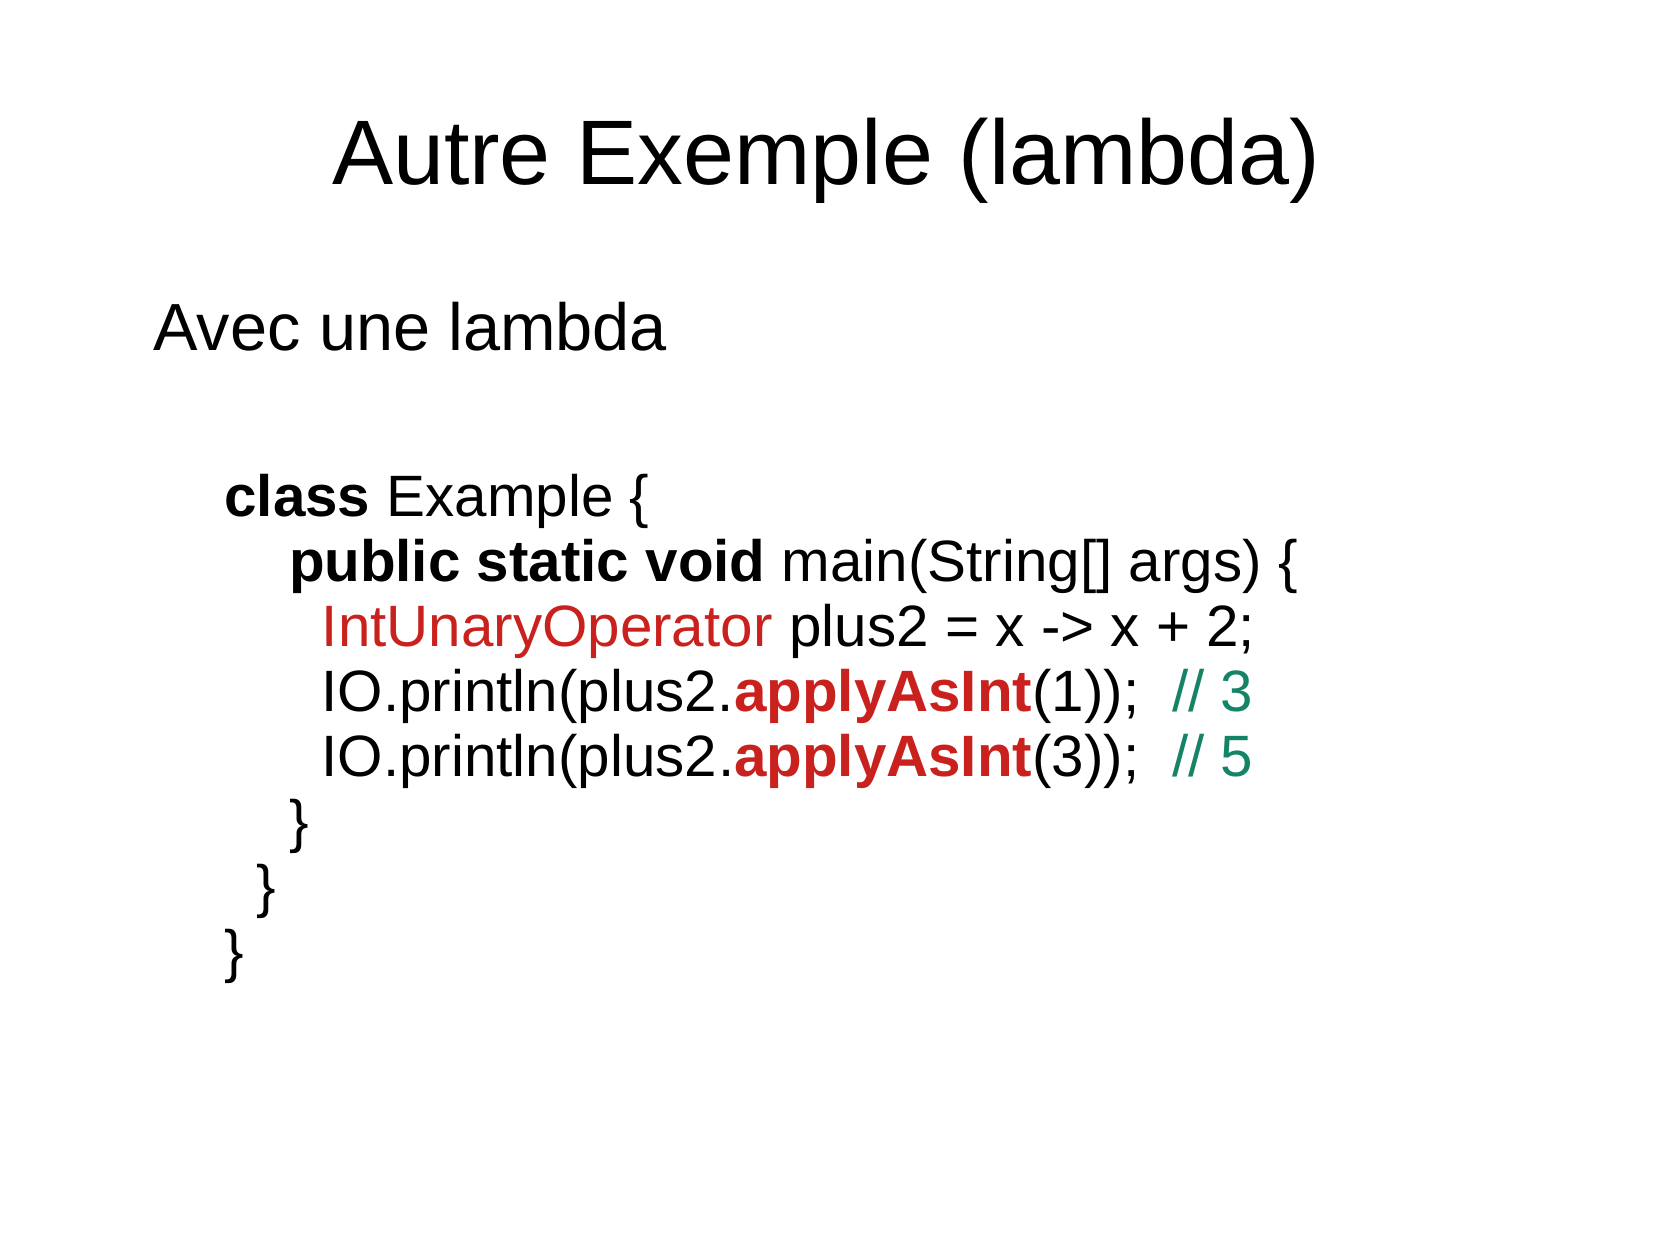

# Autre Exemple (lambda)
Avec une lambda
class Example {
 public static void main(String[] args) {
 IntUnaryOperator plus2 = x -> x + 2;
 IO.println(plus2.applyAsInt(1)); // 3
 IO.println(plus2.applyAsInt(3)); // 5
 }
 }
}